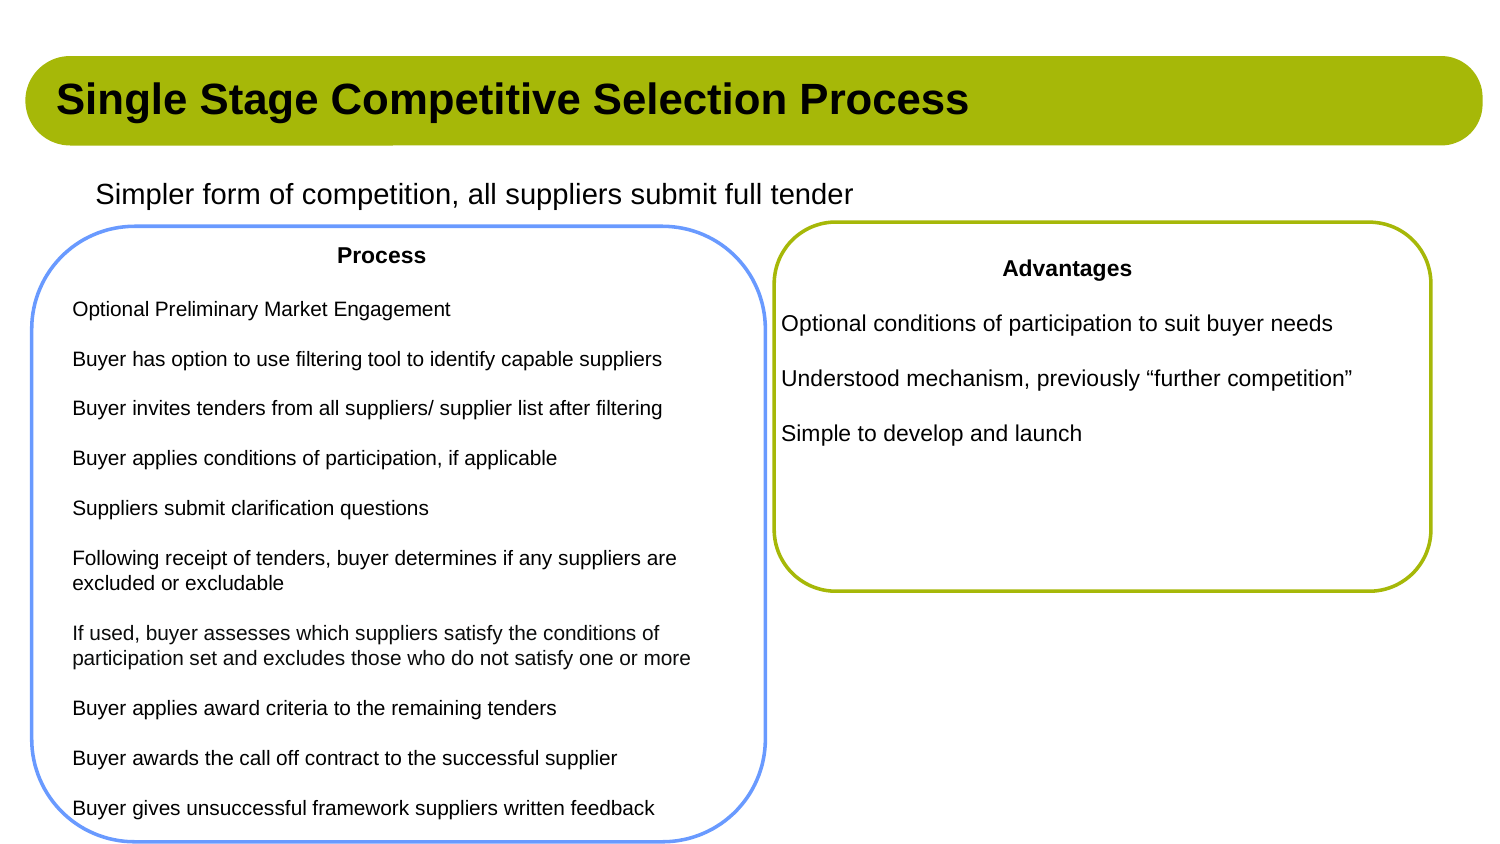

Single Stage Competitive Selection Process
Simpler form of competition, all suppliers submit full tender
#
Advantages
Optional conditions of participation to suit buyer needs
Understood mechanism, previously “further competition”
Simple to develop and launch
Process
Optional Preliminary Market Engagement
Buyer has option to use filtering tool to identify capable suppliers
Buyer invites tenders from all suppliers/ supplier list after filtering
Buyer applies conditions of participation, if applicable
Suppliers submit clarification questions
Following receipt of tenders, buyer determines if any suppliers are excluded or excludable
If used, buyer assesses which suppliers satisfy the conditions of participation set and excludes those who do not satisfy one or more
Buyer applies award criteria to the remaining tenders
Buyer awards the call off contract to the successful supplier
Buyer gives unsuccessful framework suppliers written feedback